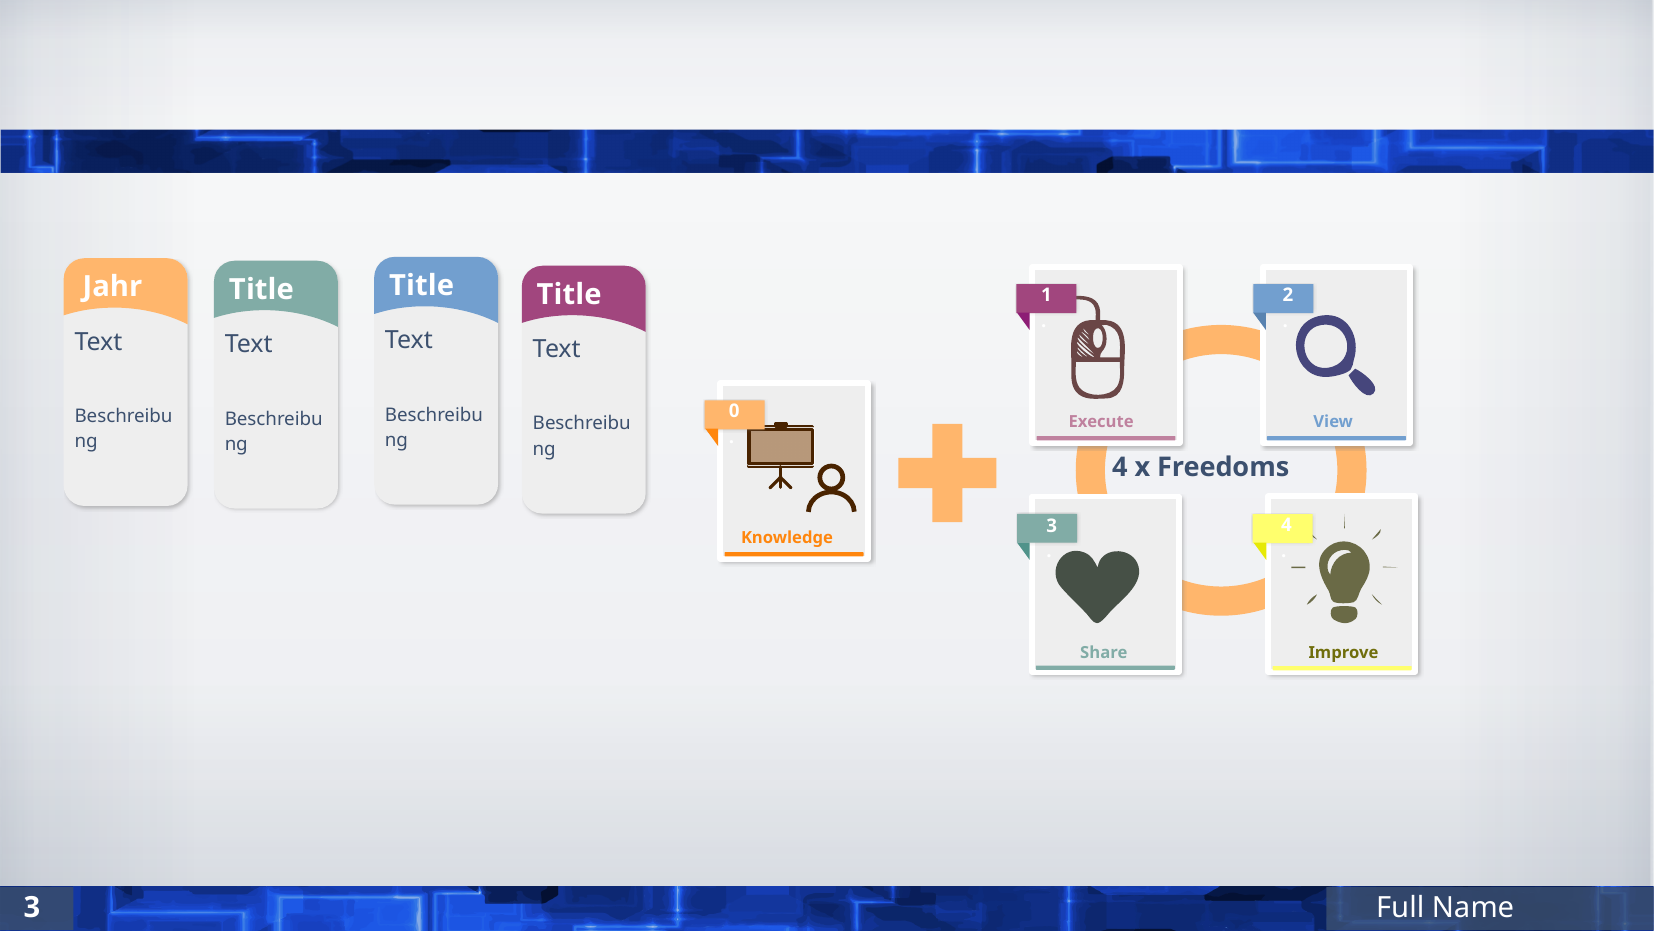

#
Title
Text
Beschreibung
Jahr
Text
Beschreibung
Title
Text
Beschreibung
Title
Text
Beschreibung
1.
2.
0.
Execute
View
4 x Freedoms
4.
3.
Knowledge
Share
Improve
3
Full Name